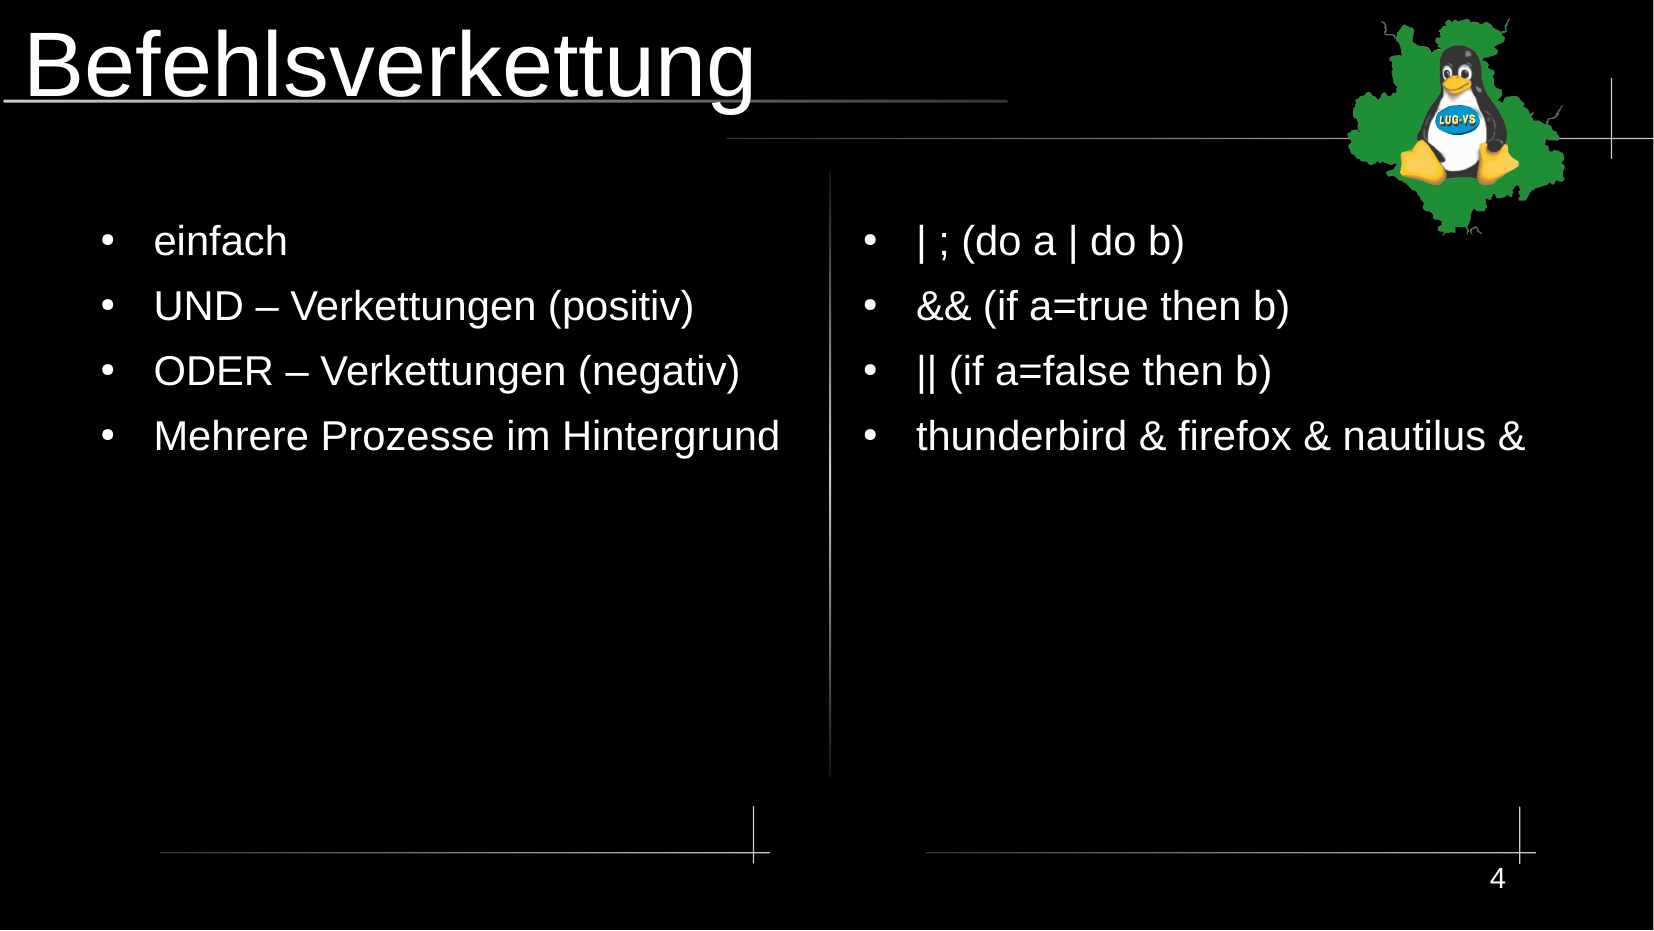

# Befehlsverkettung
einfach
UND – Verkettungen (positiv)
ODER – Verkettungen (negativ)
Mehrere Prozesse im Hintergrund
| ; (do a | do b)
&& (if a=true then b)
|| (if a=false then b)
thunderbird & firefox & nautilus &
4